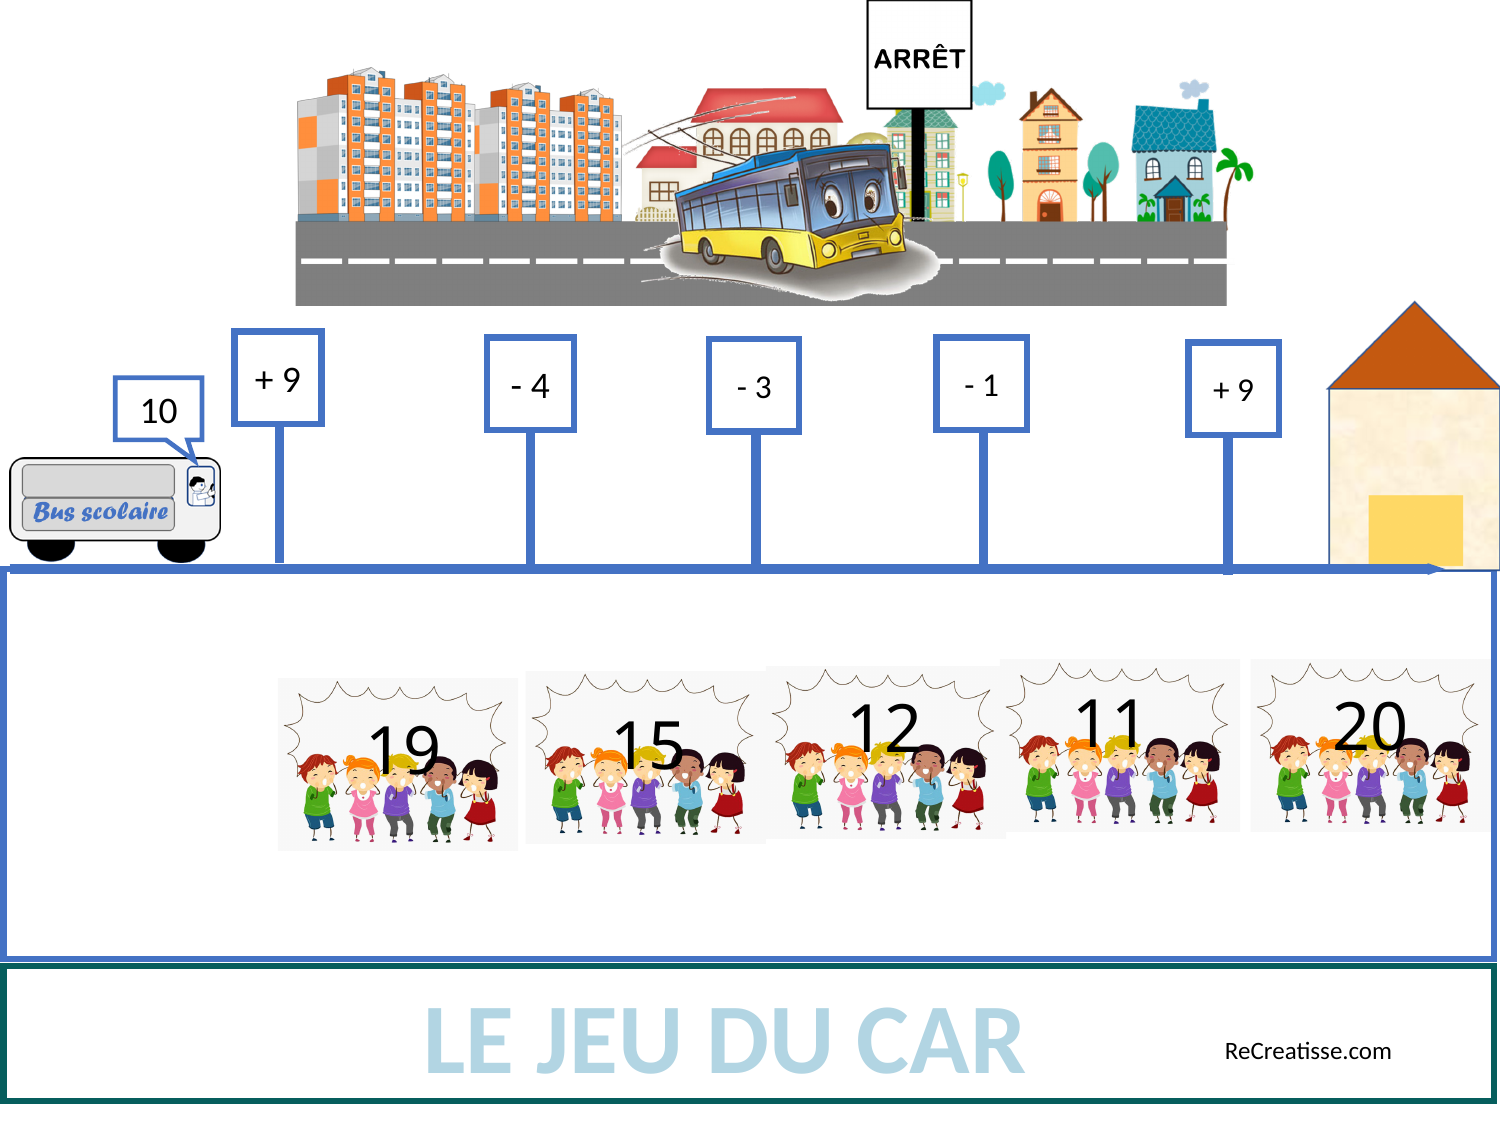

+ 9
- 4
- 1
- 3
+ 9
10
11
20
12
15
19
 LE JEU DU CAR
ReCreatisse.com